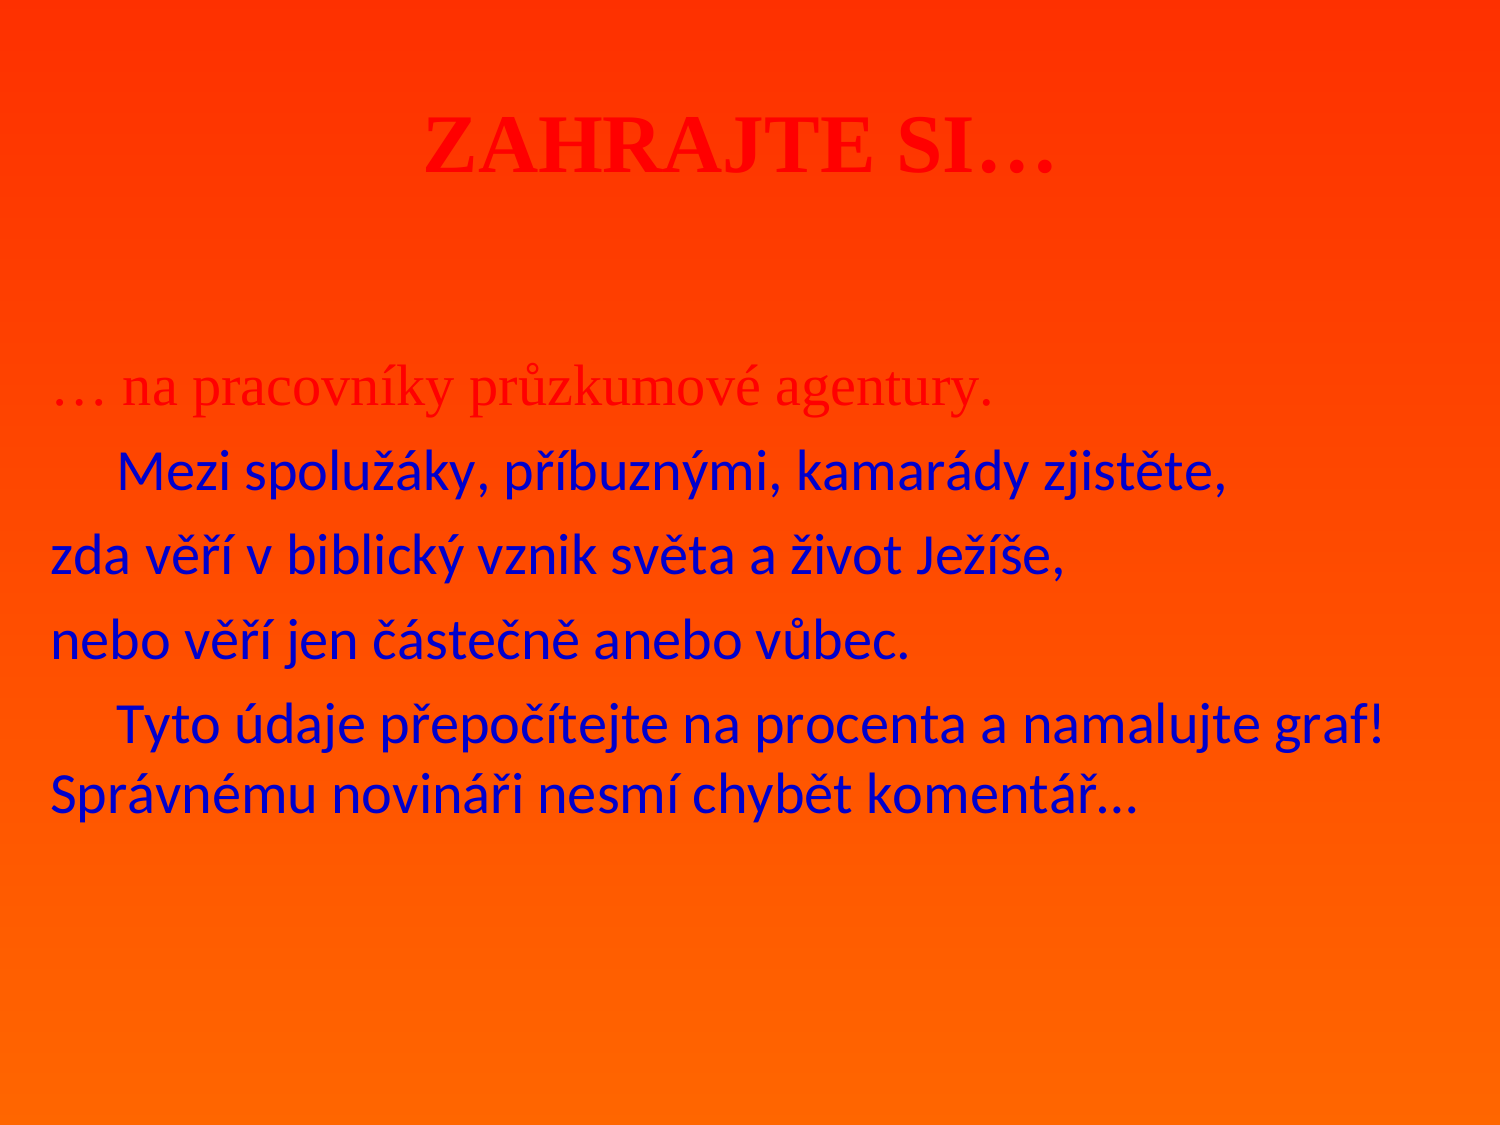

# ZAHRAJTE SI…
… na pracovníky průzkumové agentury.
 Mezi spolužáky, příbuznými, kamarády zjistěte,
zda věří v biblický vznik světa a život Ježíše,
nebo věří jen částečně anebo vůbec.
 Tyto údaje přepočítejte na procenta a namalujte graf! Správnému novináři nesmí chybět komentář…